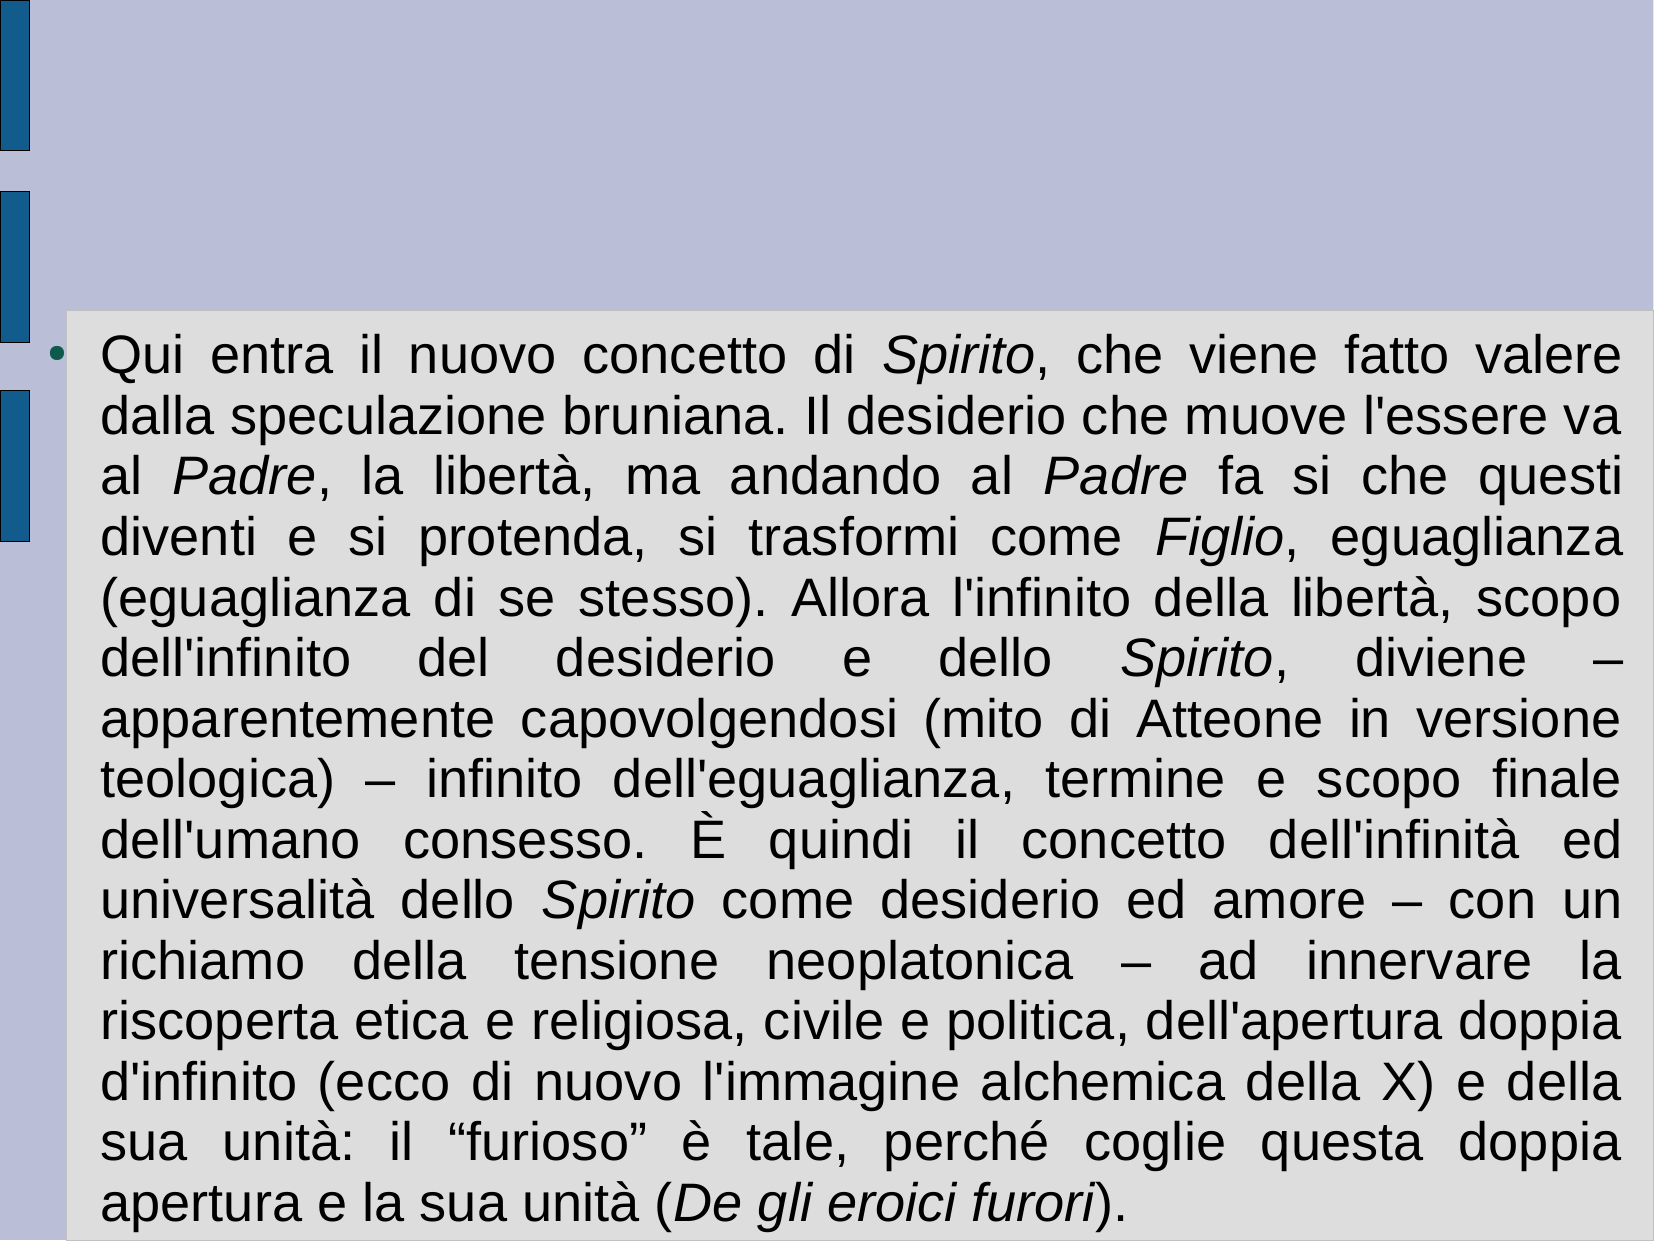

#
Qui entra il nuovo concetto di Spirito, che viene fatto valere dalla speculazione bruniana. Il desiderio che muove l'essere va al Padre, la libertà, ma andando al Padre fa si che questi diventi e si protenda, si trasformi come Figlio, eguaglianza (eguaglianza di se stesso). Allora l'infinito della libertà, scopo dell'infinito del desiderio e dello Spirito, diviene – apparentemente capovolgendosi (mito di Atteone in versione teologica) – infinito dell'eguaglianza, termine e scopo finale dell'umano consesso. È quindi il concetto dell'infinità ed universalità dello Spirito come desiderio ed amore – con un richiamo della tensione neoplatonica – ad innervare la riscoperta etica e religiosa, civile e politica, dell'apertura doppia d'infinito (ecco di nuovo l'immagine alchemica della X) e della sua unità: il “furioso” è tale, perché coglie questa doppia apertura e la sua unità (De gli eroici furori).